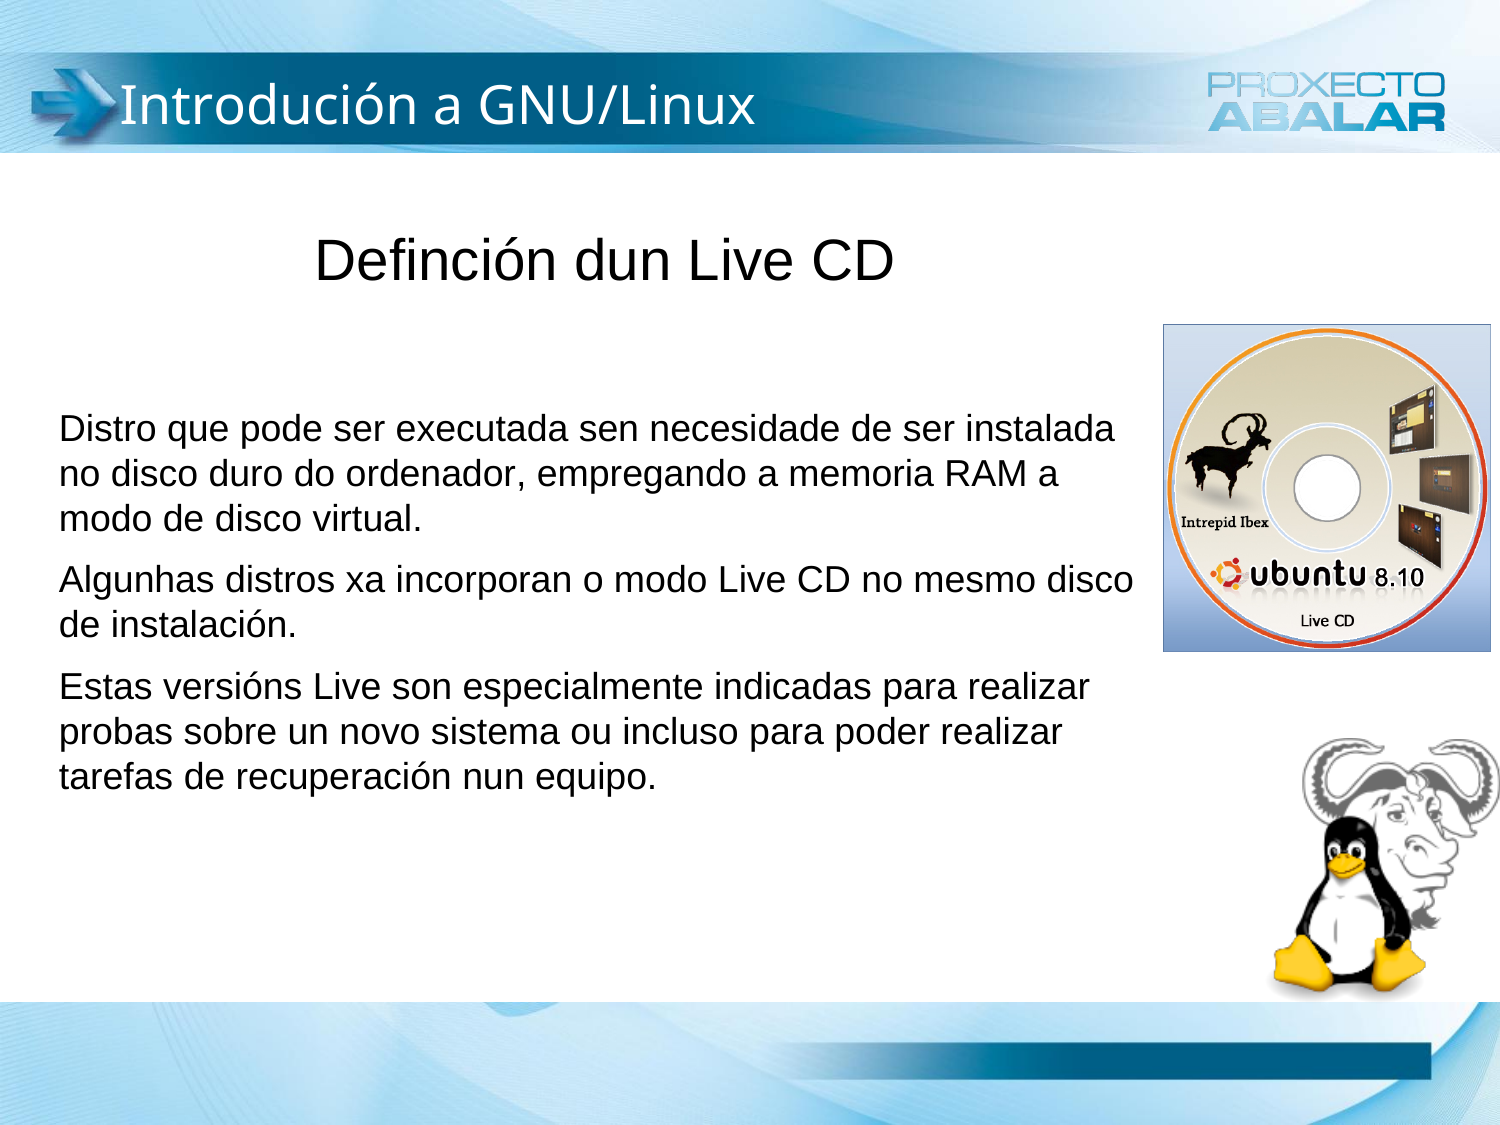

Introdución a GNU/Linux
# Definción dun Live CD
Distro que pode ser executada sen necesidade de ser instalada no disco duro do ordenador, empregando a memoria RAM a modo de disco virtual.
Algunhas distros xa incorporan o modo Live CD no mesmo disco de instalación.
Estas versións Live son especialmente indicadas para realizar probas sobre un novo sistema ou incluso para poder realizar tarefas de recuperación nun equipo.